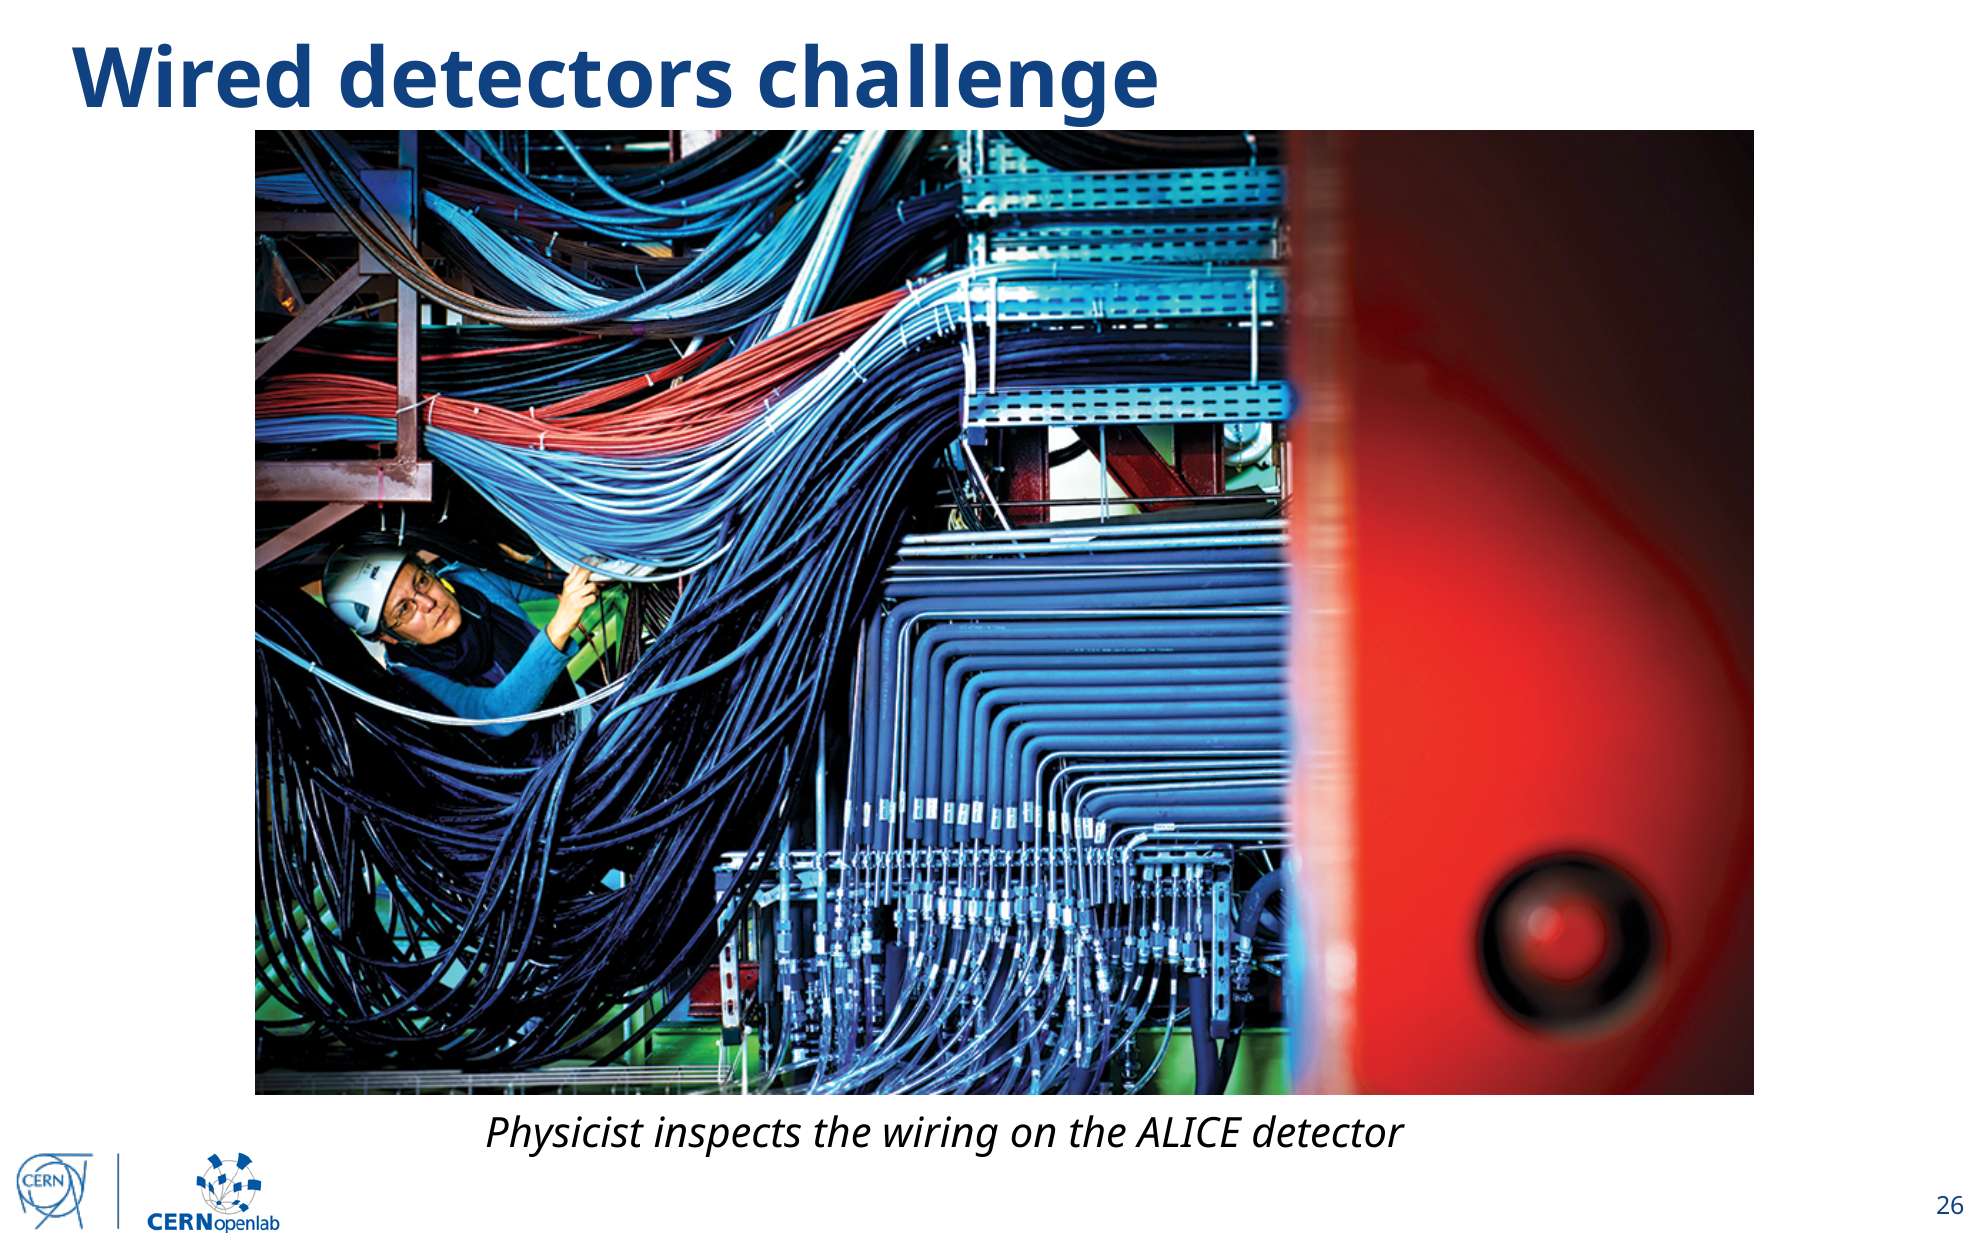

# Wired detectors challenge
Physicist inspects the wiring on the ALICE detector